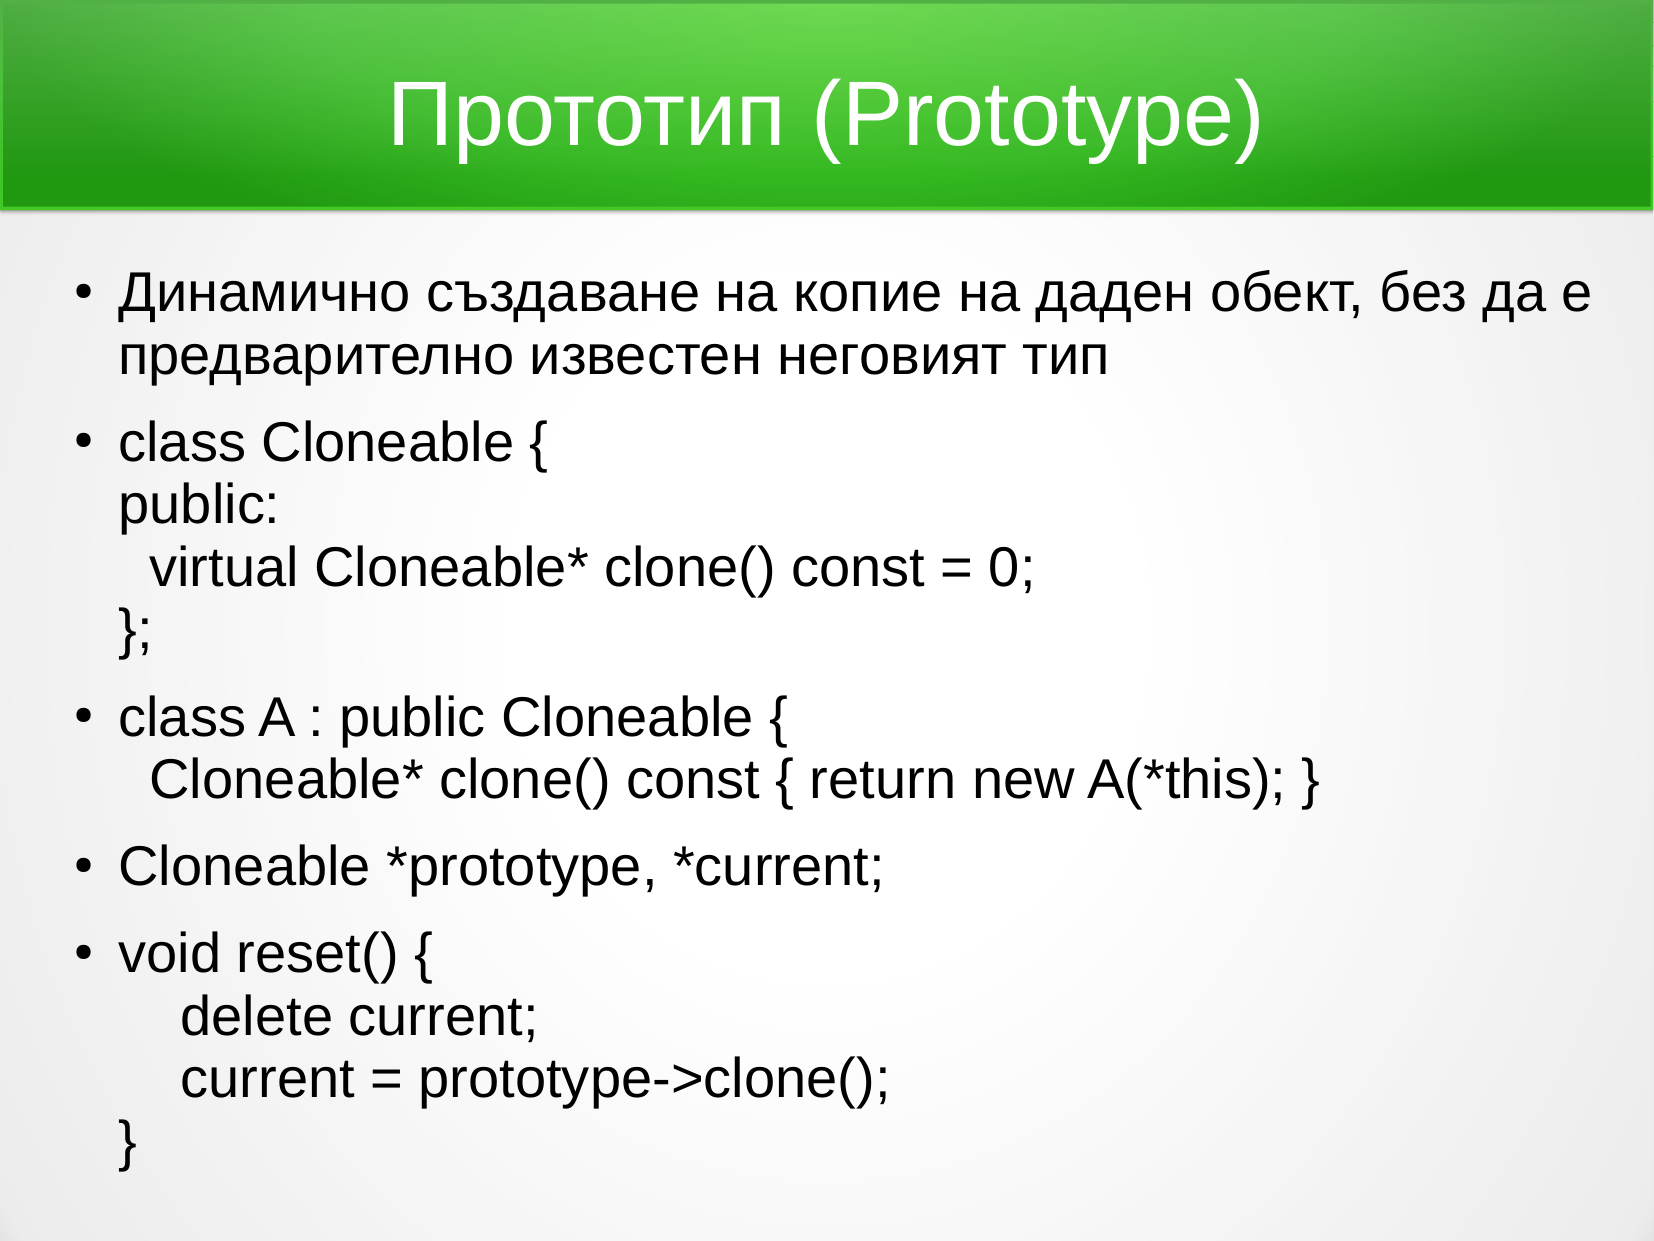

# Прототип (Prototype)
Динамично създаване на копие на даден обект, без да е предварително известен неговият тип
class Cloneable {
public:
 virtual Cloneable* clone() const = 0;
};
class A : public Cloneable {
 Cloneable* clone() const { return new A(*this); }
Cloneable *prototype, *current;
void reset() {
 delete current;
 current = prototype->clone();
}